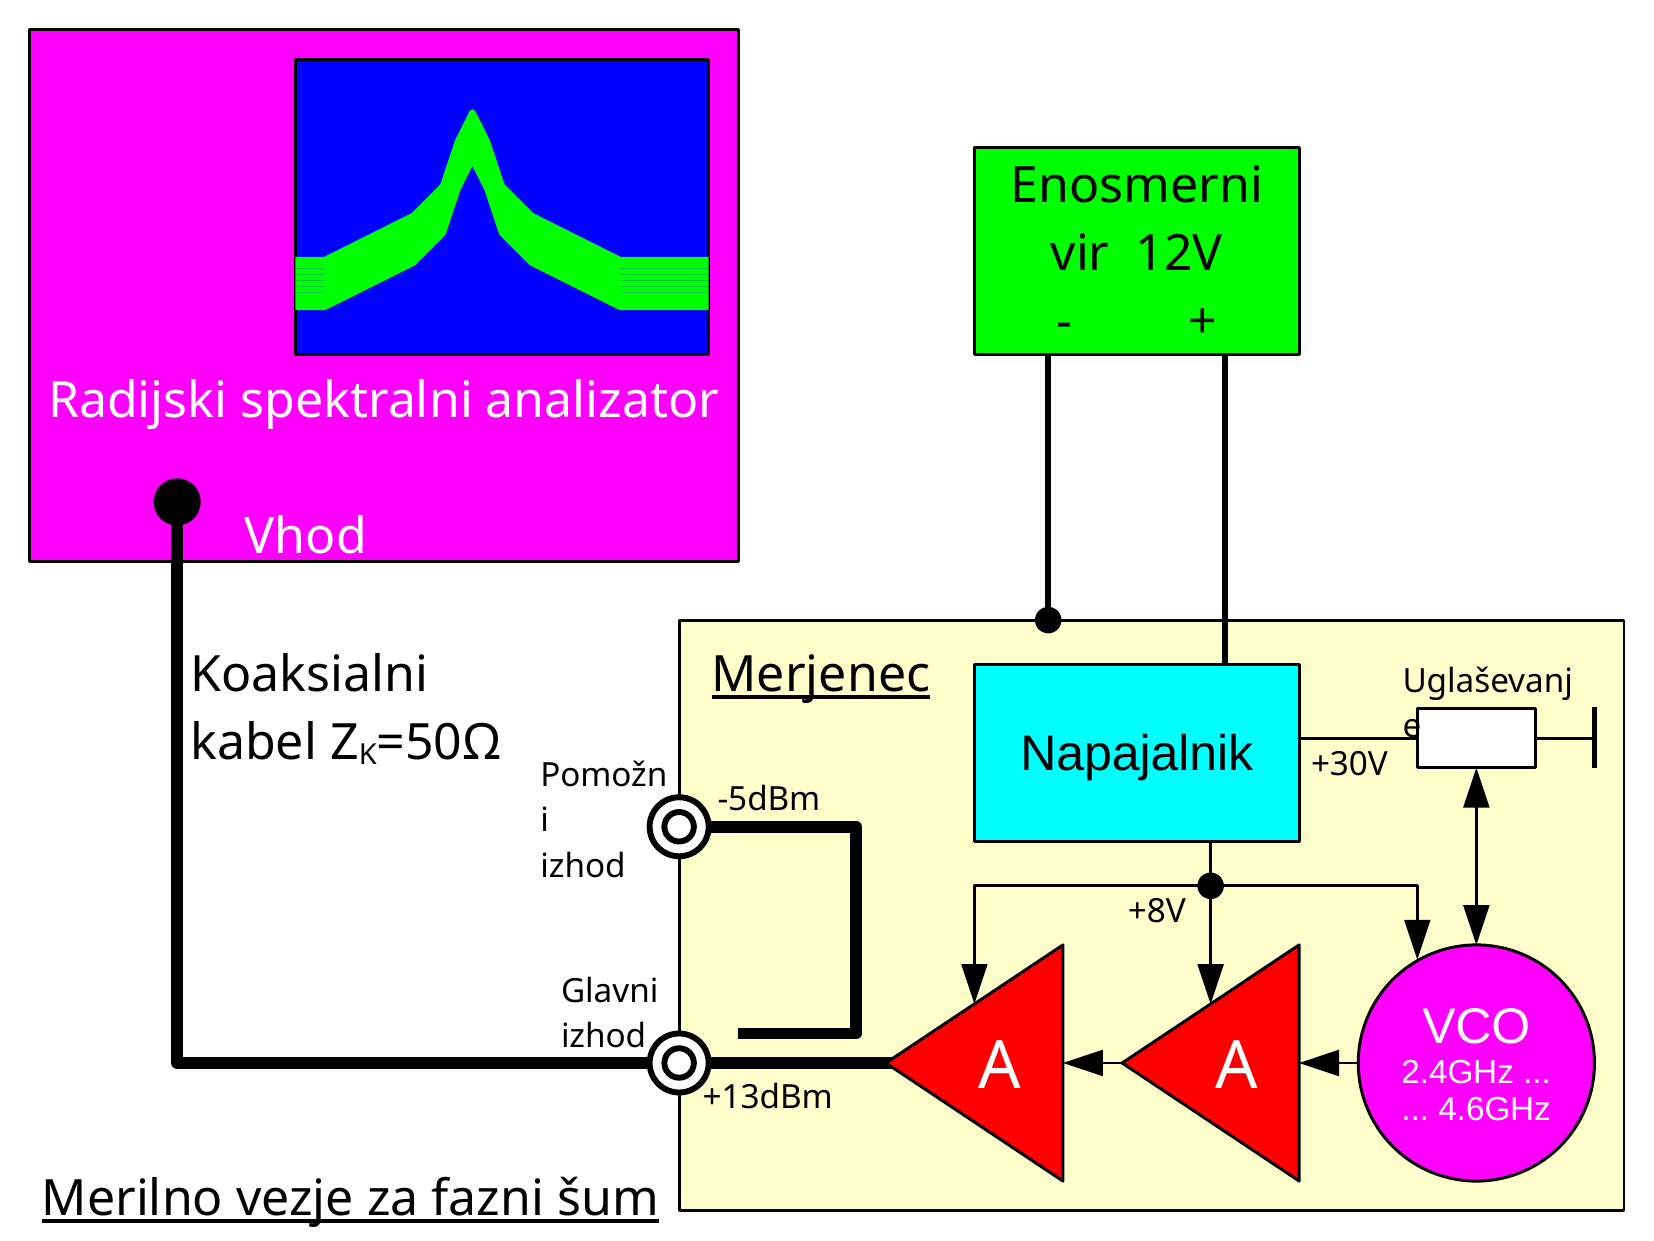

Radijski spektralni analizator
Vhod
Enosmerni
vir 12V
- +
Koaksialni kabel ZK=50Ω
Merjenec
Uglaševanje
Napajalnik
+30V
Pomožni
izhod
-5dBm
+8V
 A
 A
VCO
2.4GHz ...
... 4.6GHz
Glavni
izhod
+13dBm
Merilno vezje za fazni šum